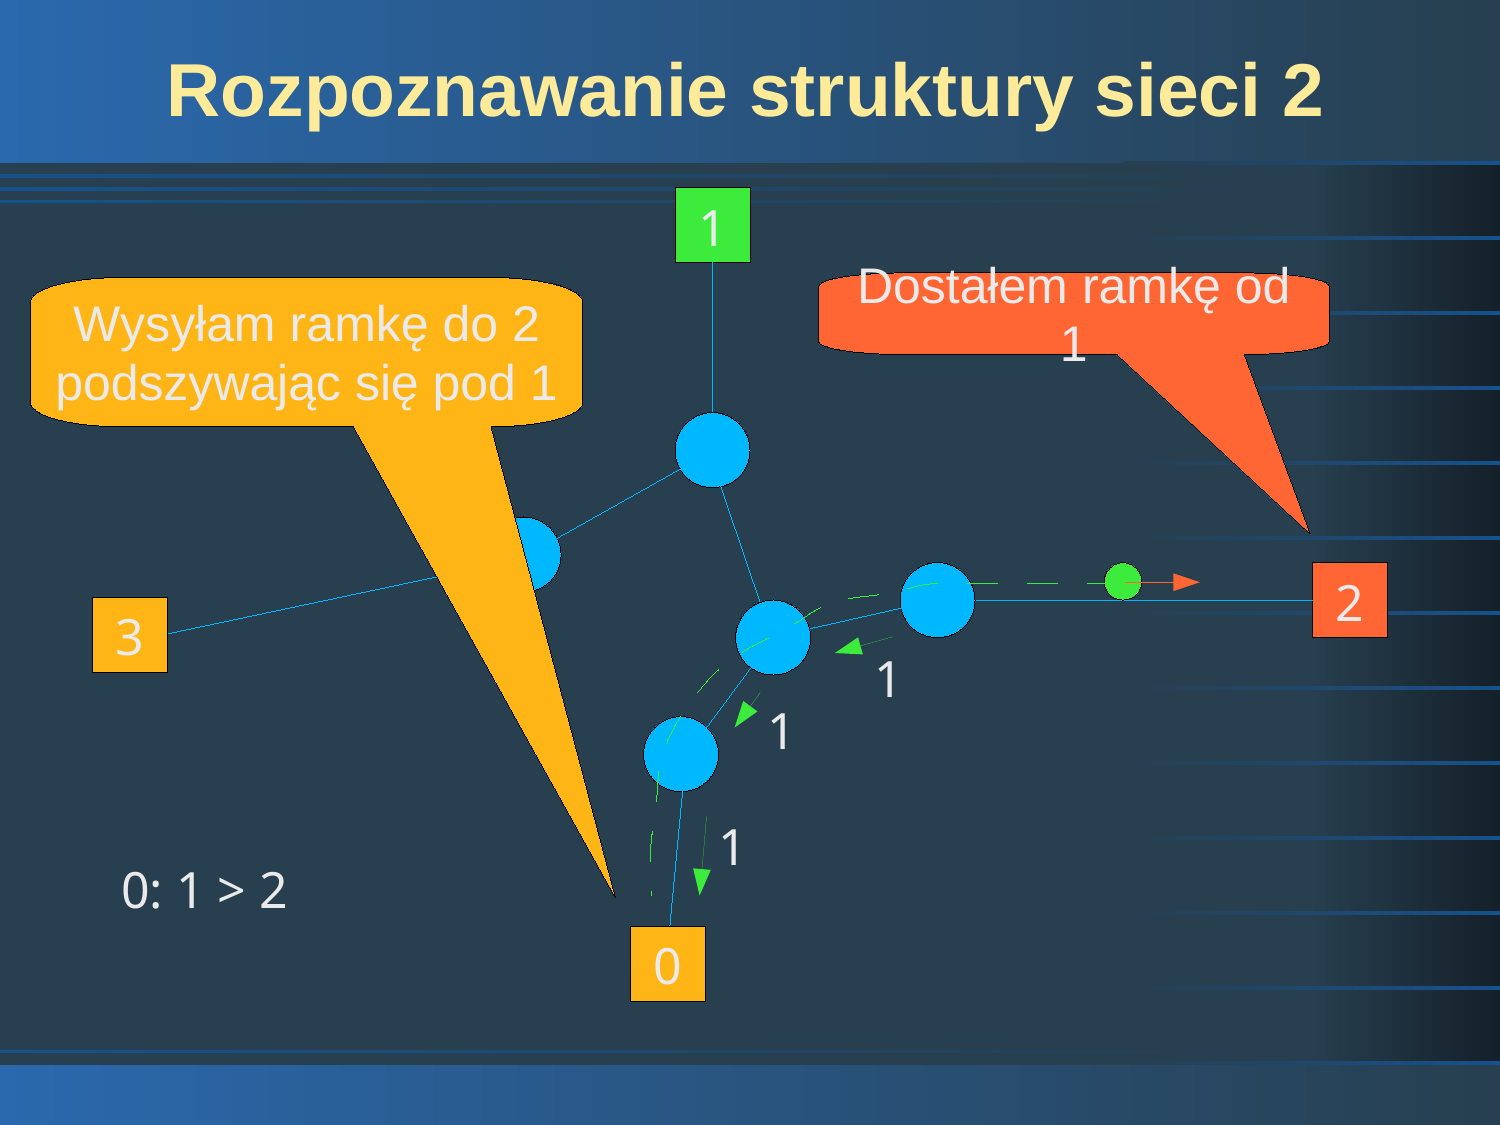

# Rozpoznawanie struktury sieci 2
1
Dostałem ramkę od 1
Wysyłam ramkę do 2 podszywając się pod 1
2
3
1
1
1
0: 1 > 2
0